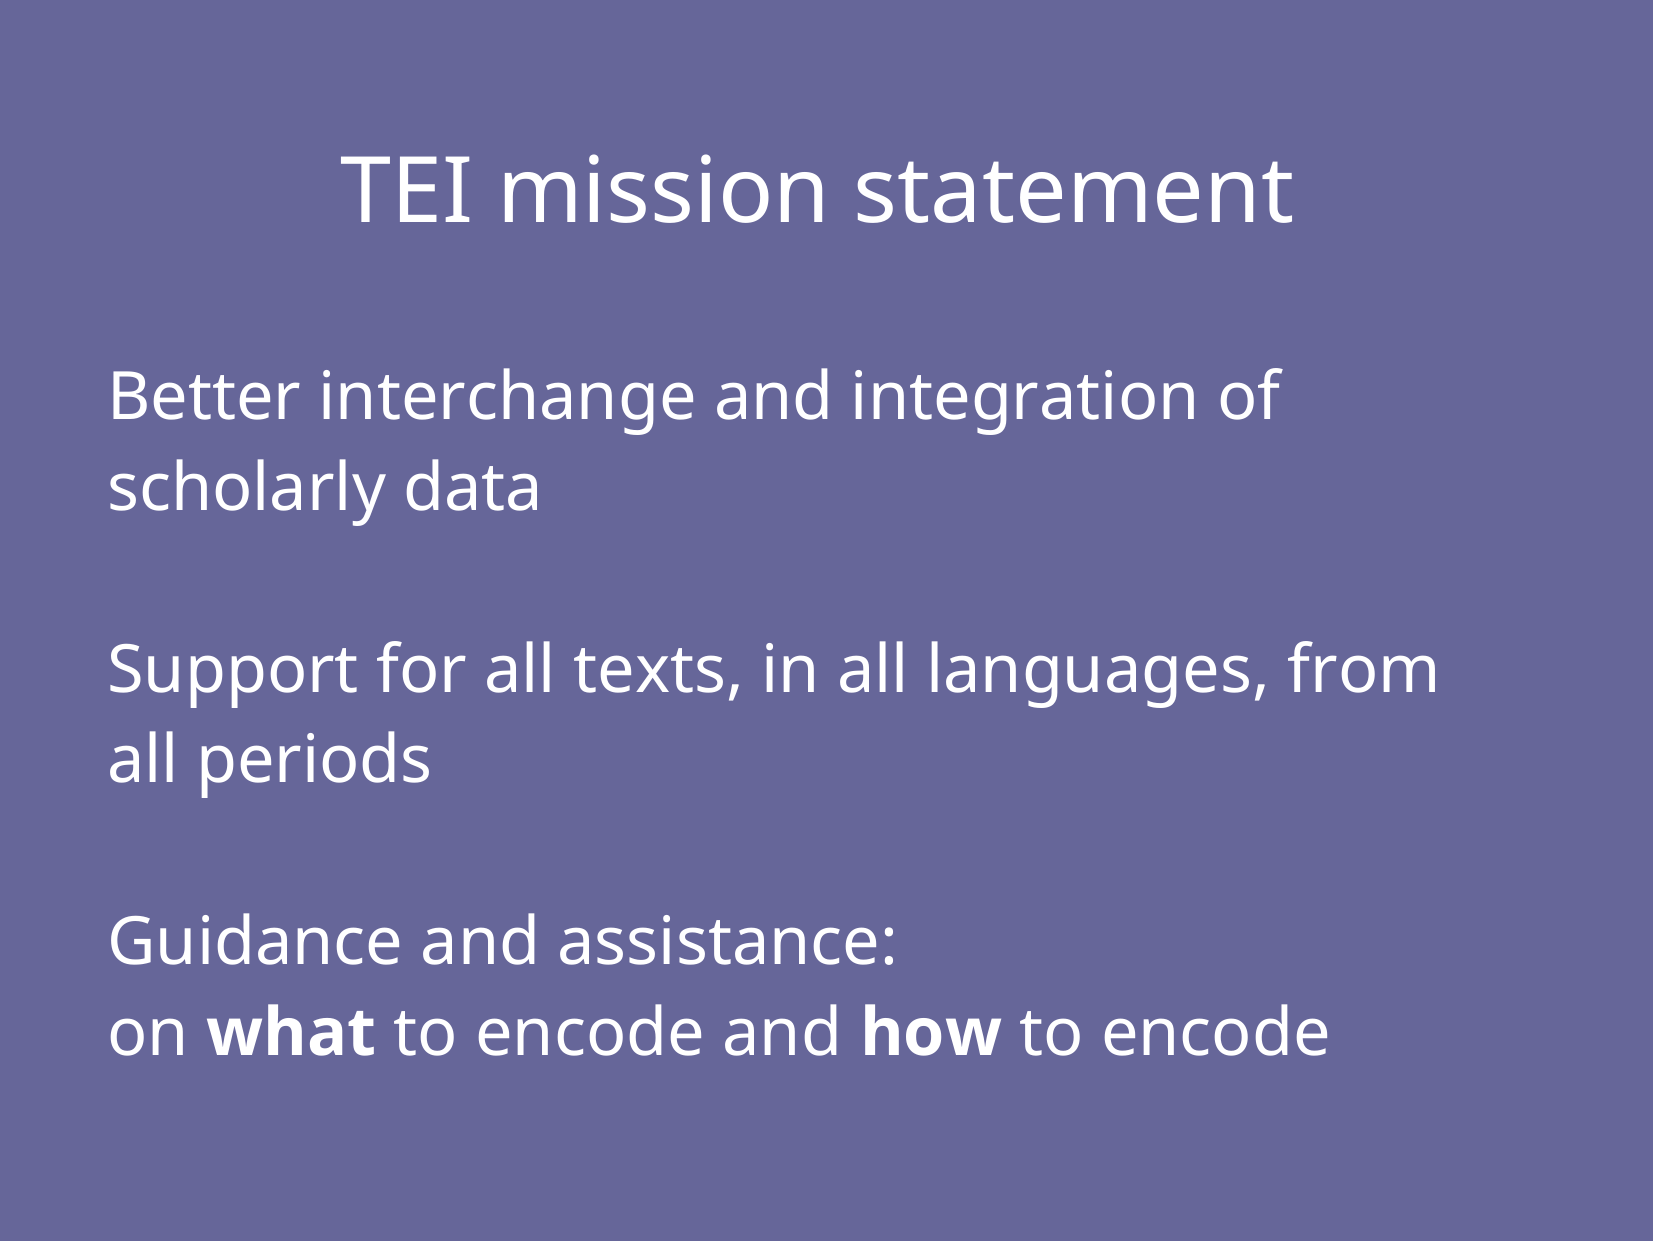

# TEI mission statement
Better interchange and integration of scholarly data
Support for all texts, in all languages, from all periods
Guidance and assistance:
on what to encode and how to encode